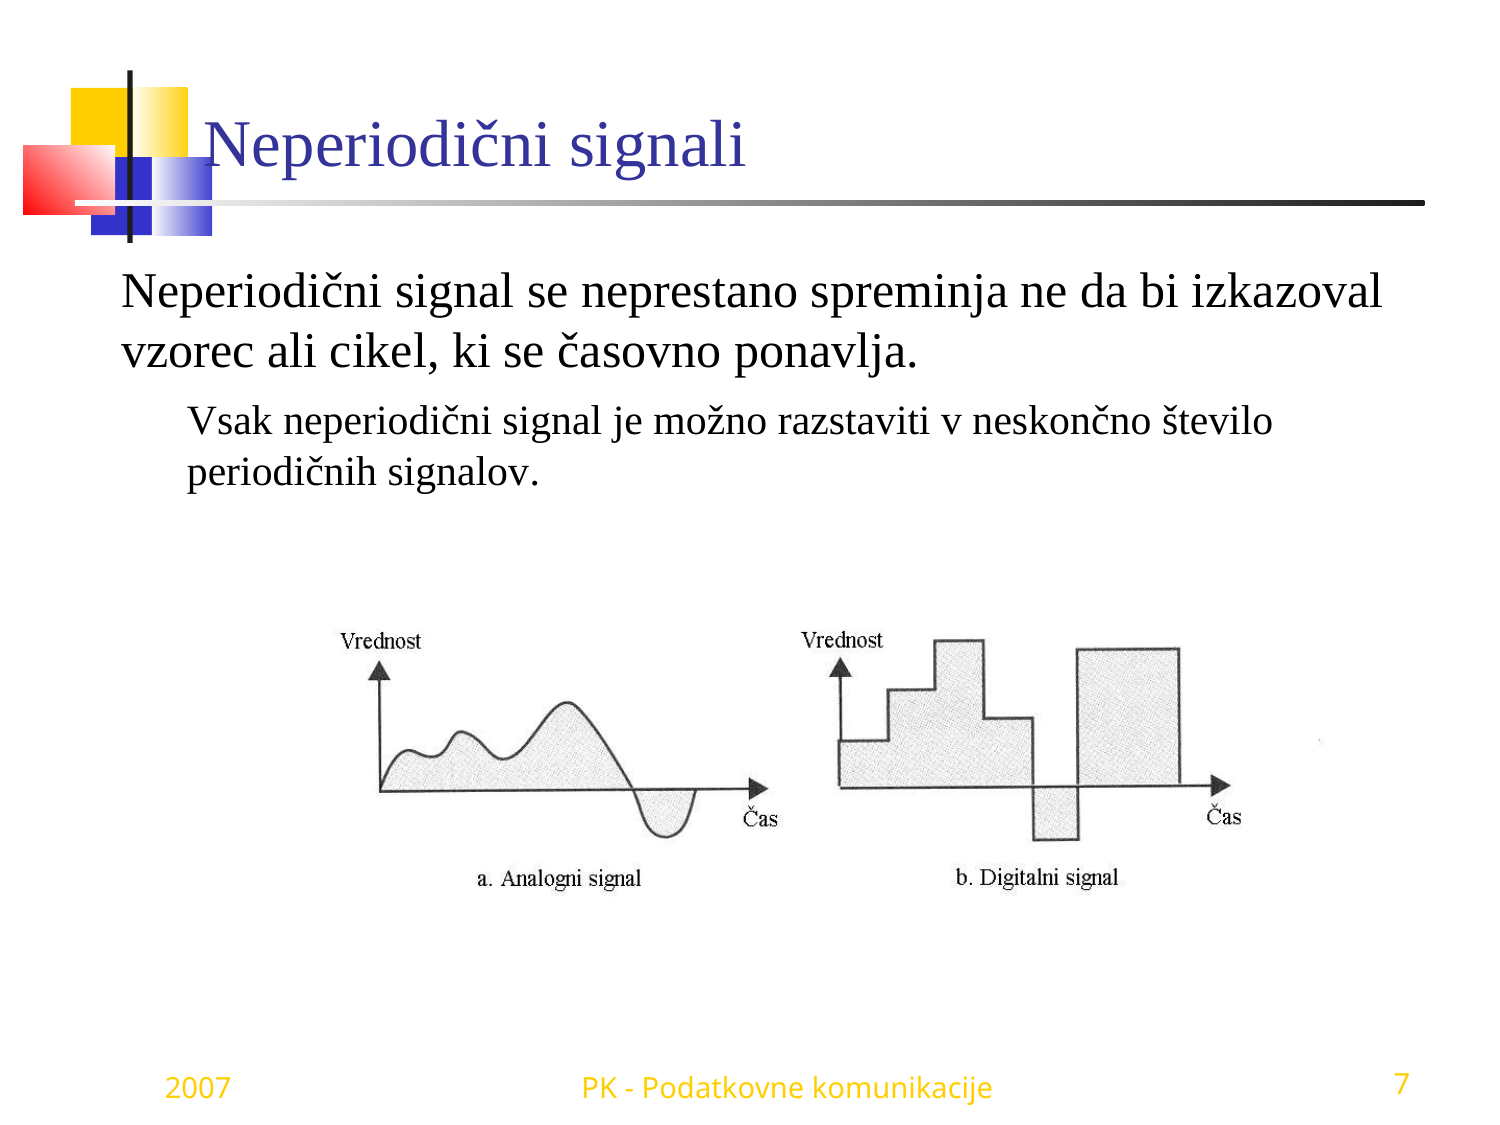

# Neperiodični signali
	Neperiodični signal se neprestano spreminja ne da bi izkazoval vzorec ali cikel, ki se časovno ponavlja.
	Vsak neperiodični signal je možno razstaviti v neskončno število periodičnih signalov.
2007
PK - Podatkovne komunikacije